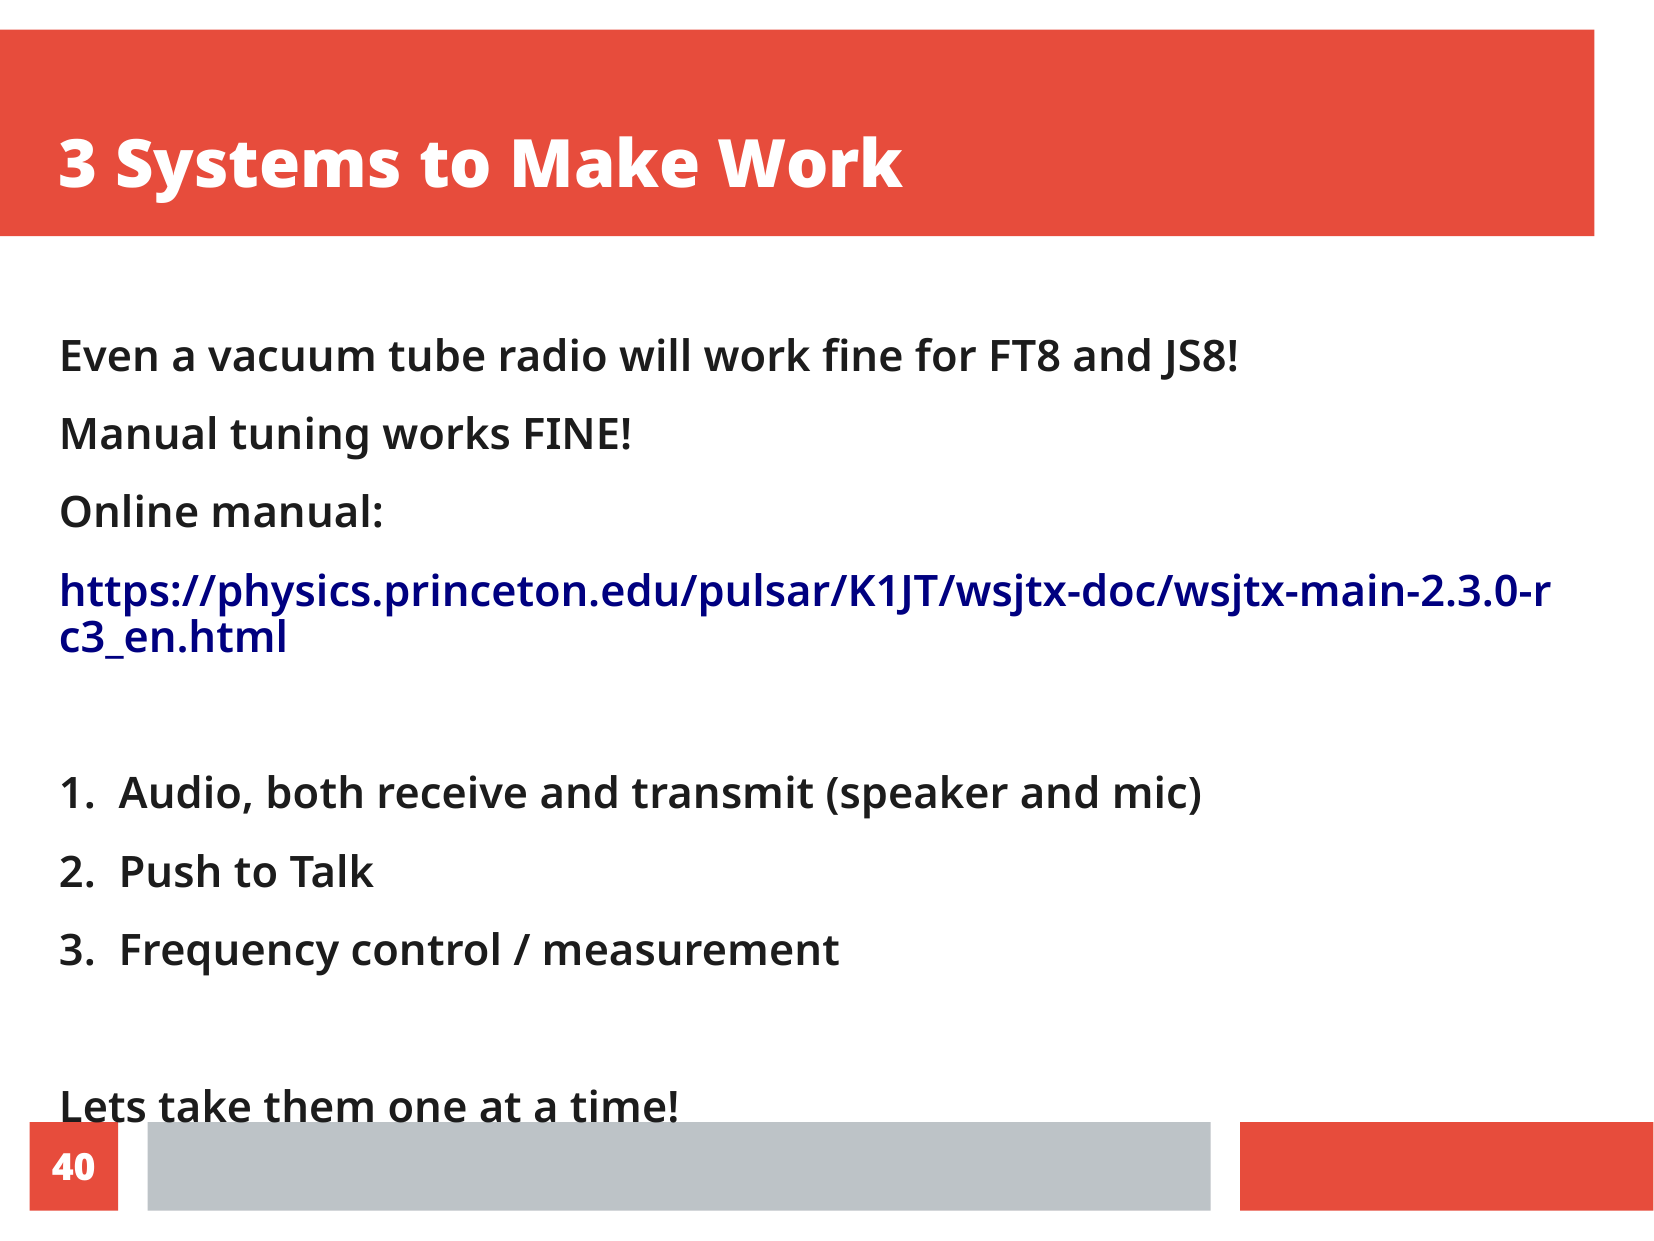

# 3 Systems to Make Work
Even a vacuum tube radio will work fine for FT8 and JS8!
Manual tuning works FINE!
Online manual:
https://physics.princeton.edu/pulsar/K1JT/wsjtx-doc/wsjtx-main-2.3.0-rc3_en.html
1. Audio, both receive and transmit (speaker and mic)
2. Push to Talk
3. Frequency control / measurement
Lets take them one at a time!
40